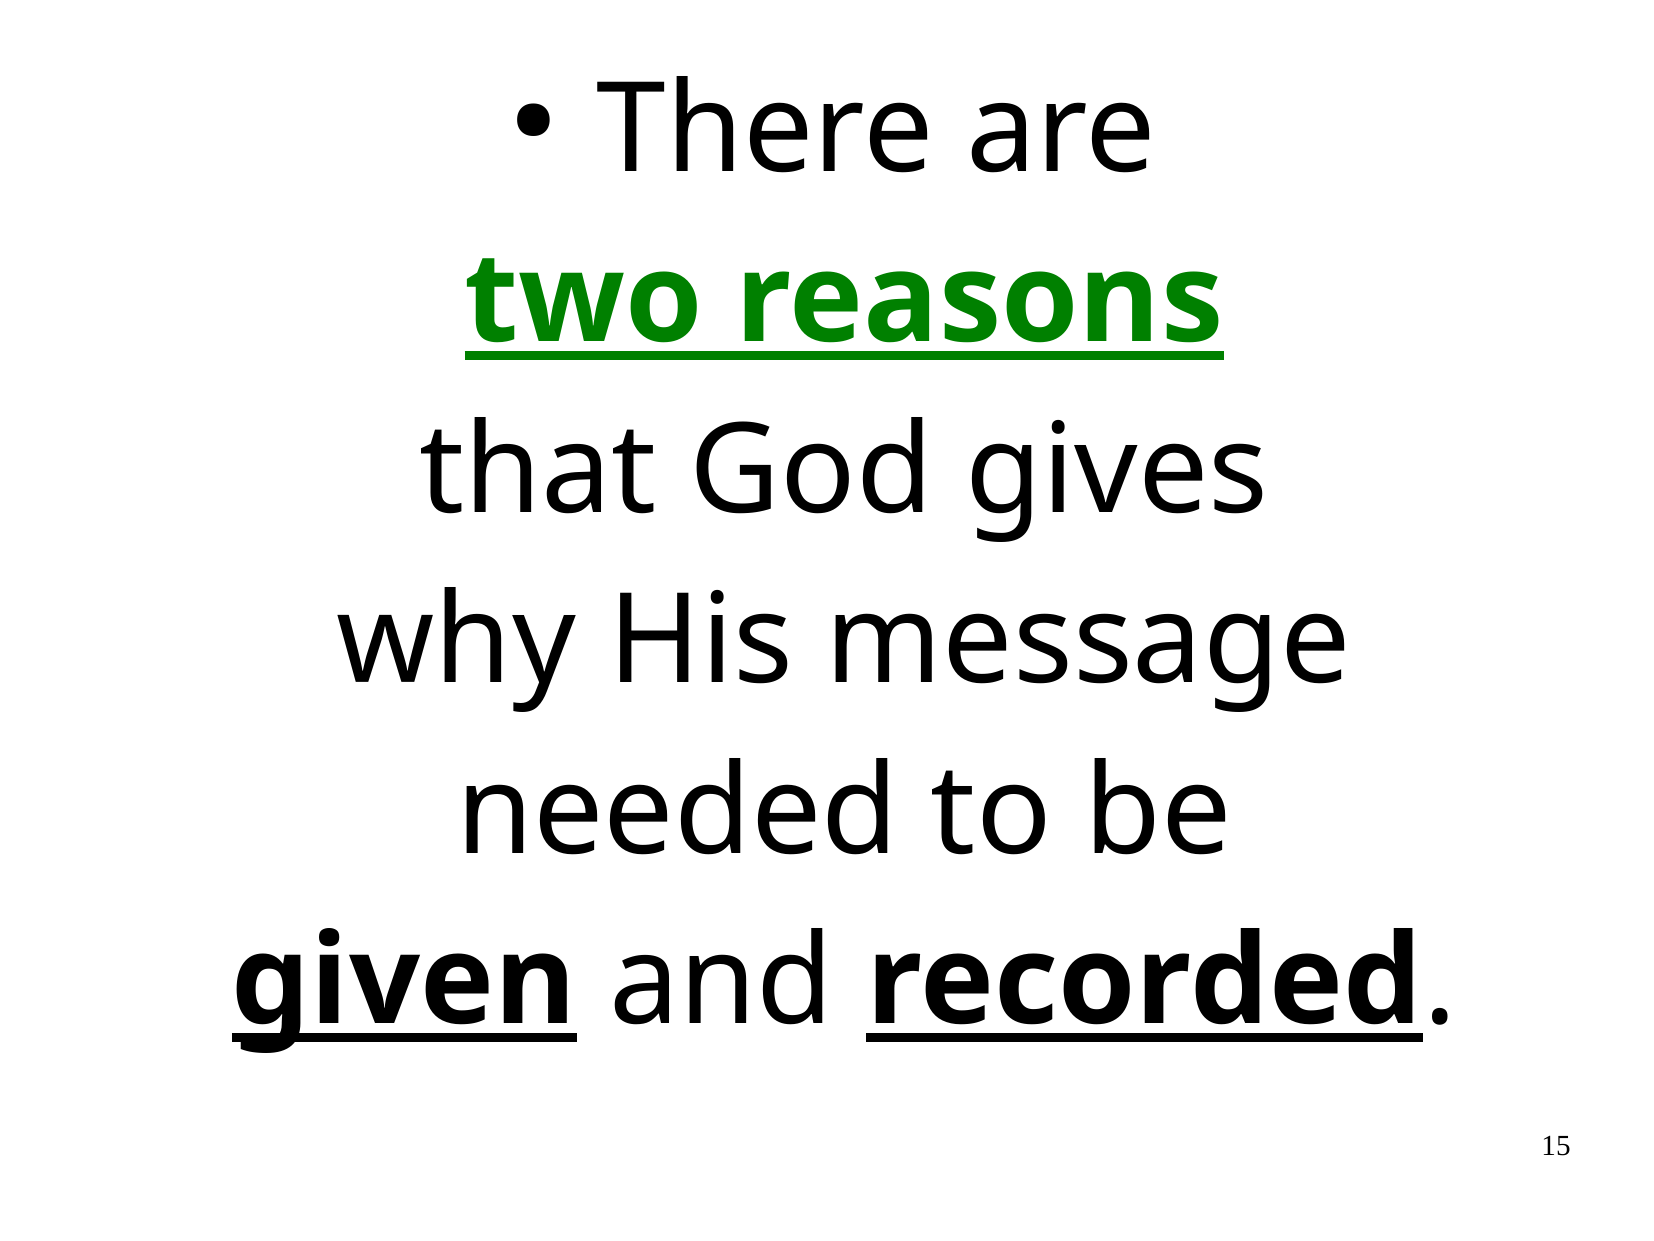

# There are two reasons that God gives why His message needed to be given and recorded.
15